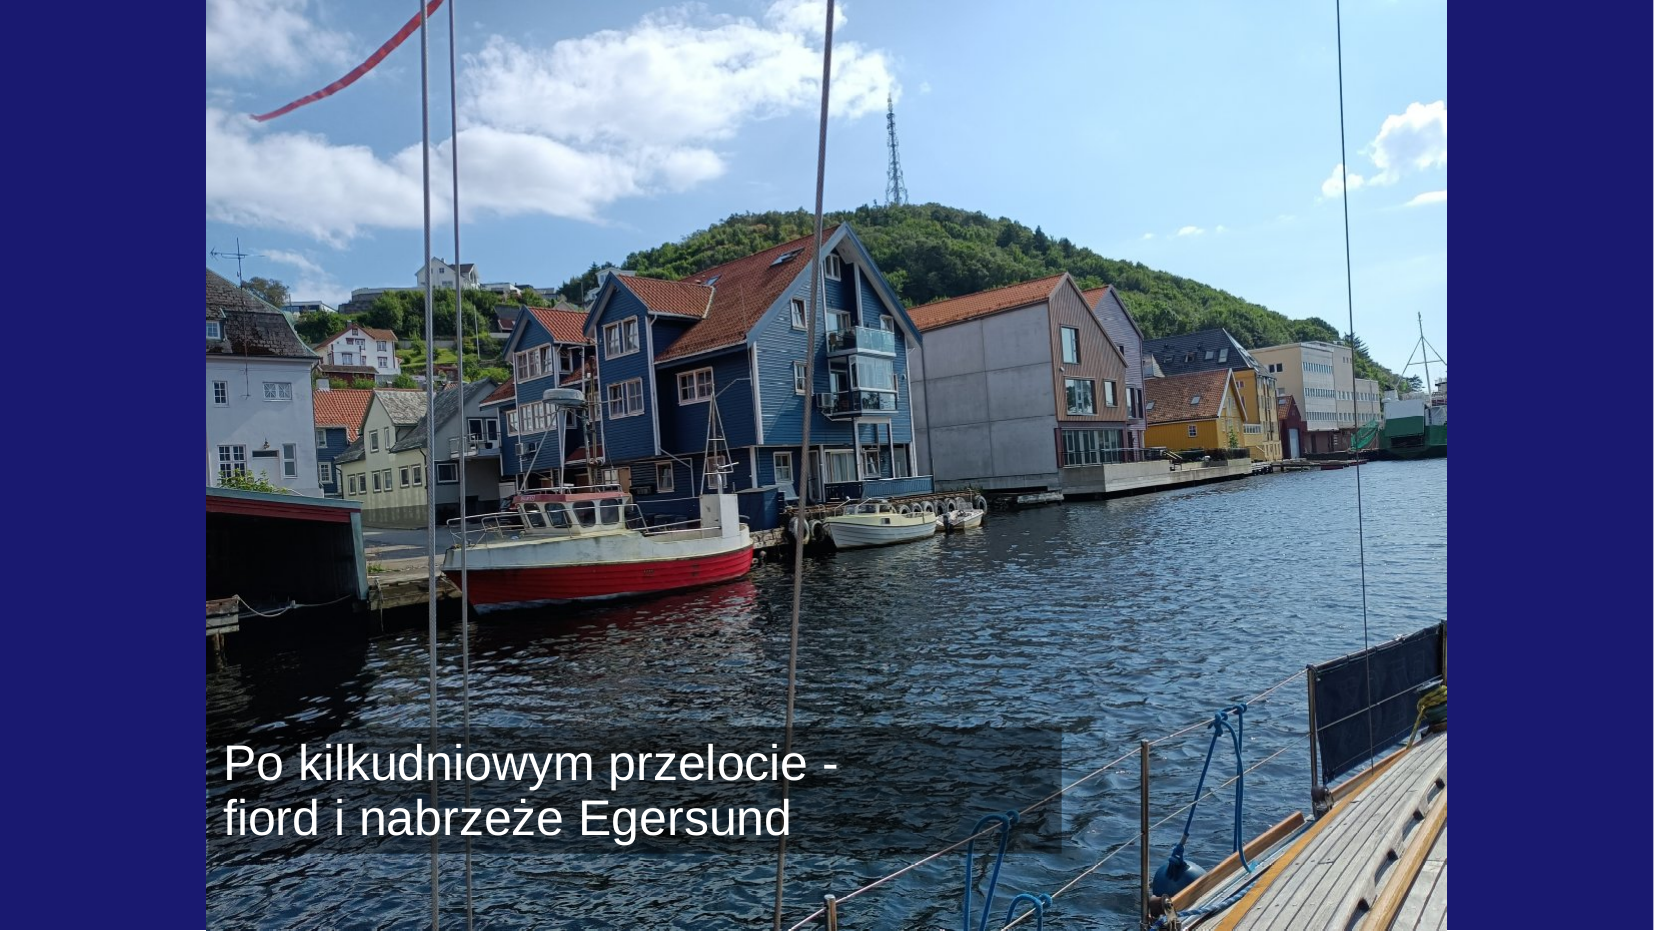

#
Po kilkudniowym przelocie -
fiord i nabrzeże Egersund